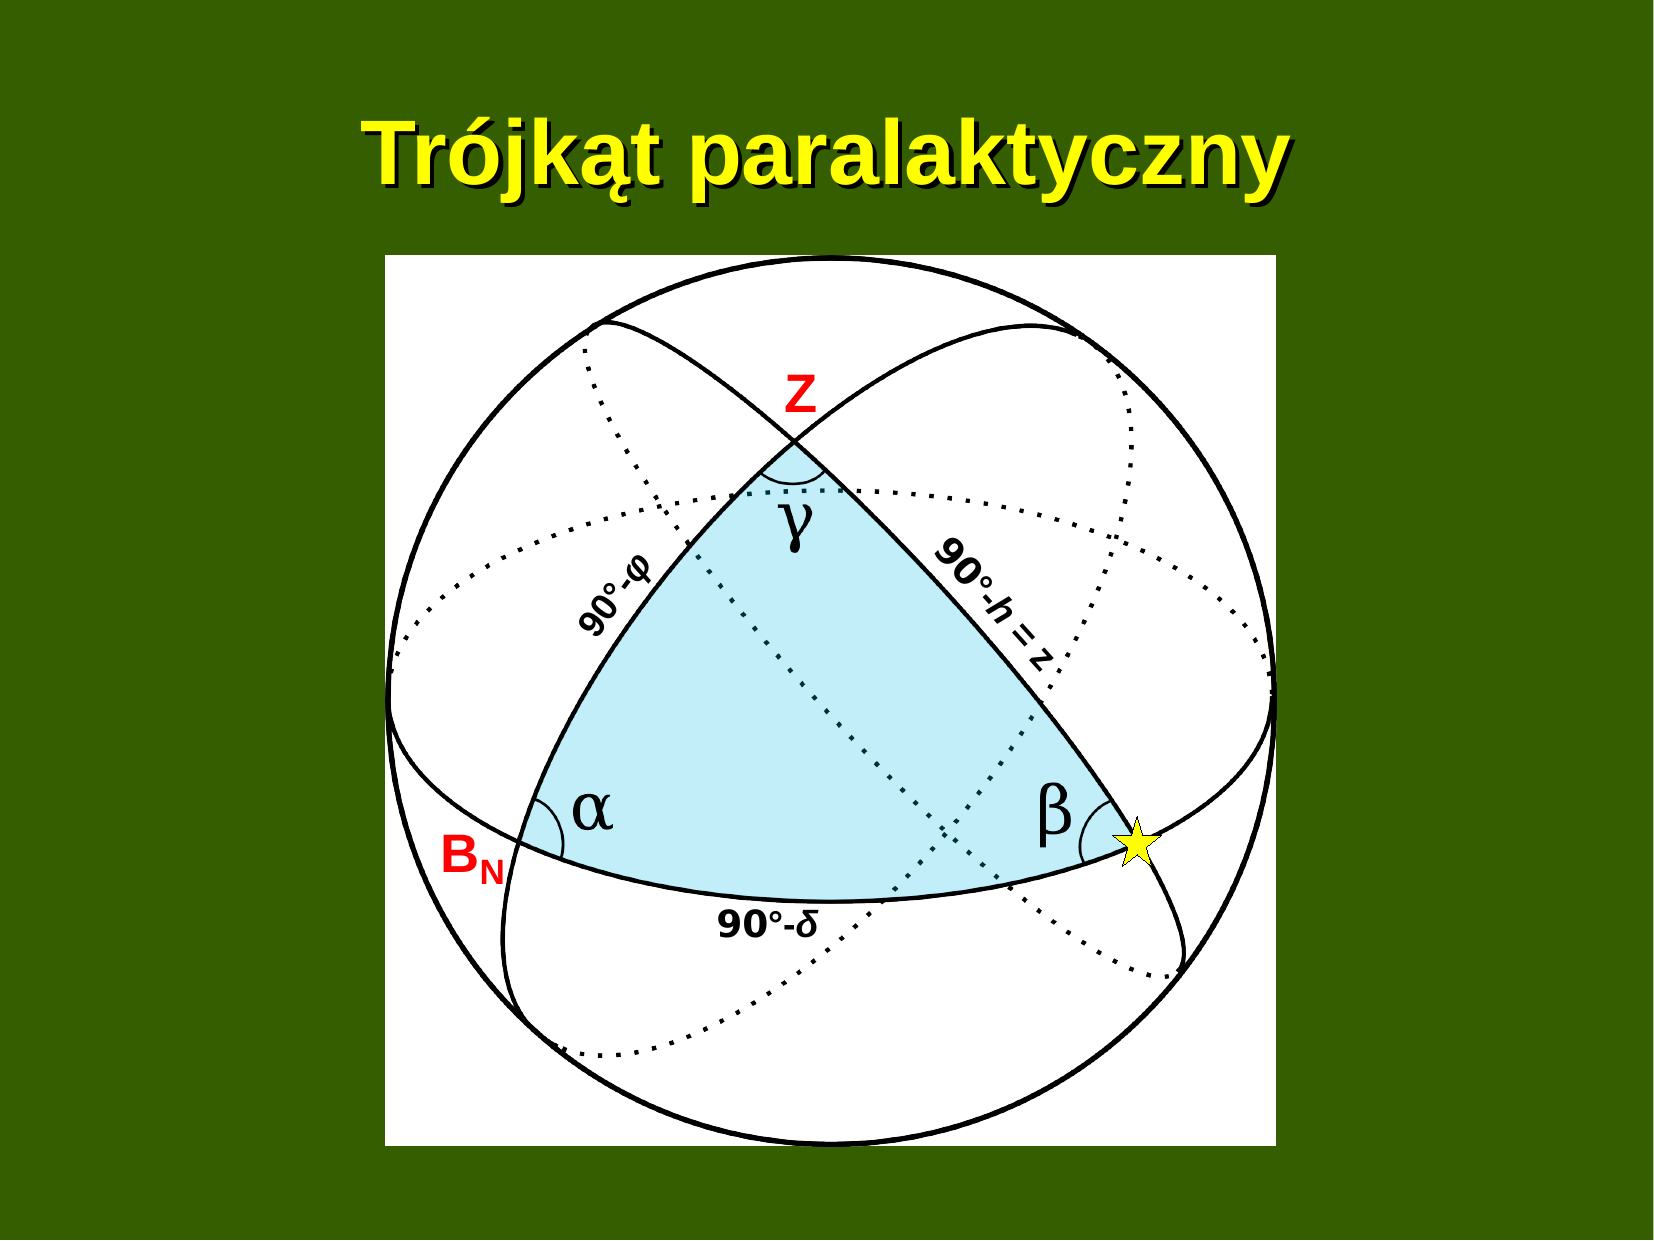

# Trójkąt paralaktyczny
Z
90°-φ
90°-h = z
BN
90°-δ